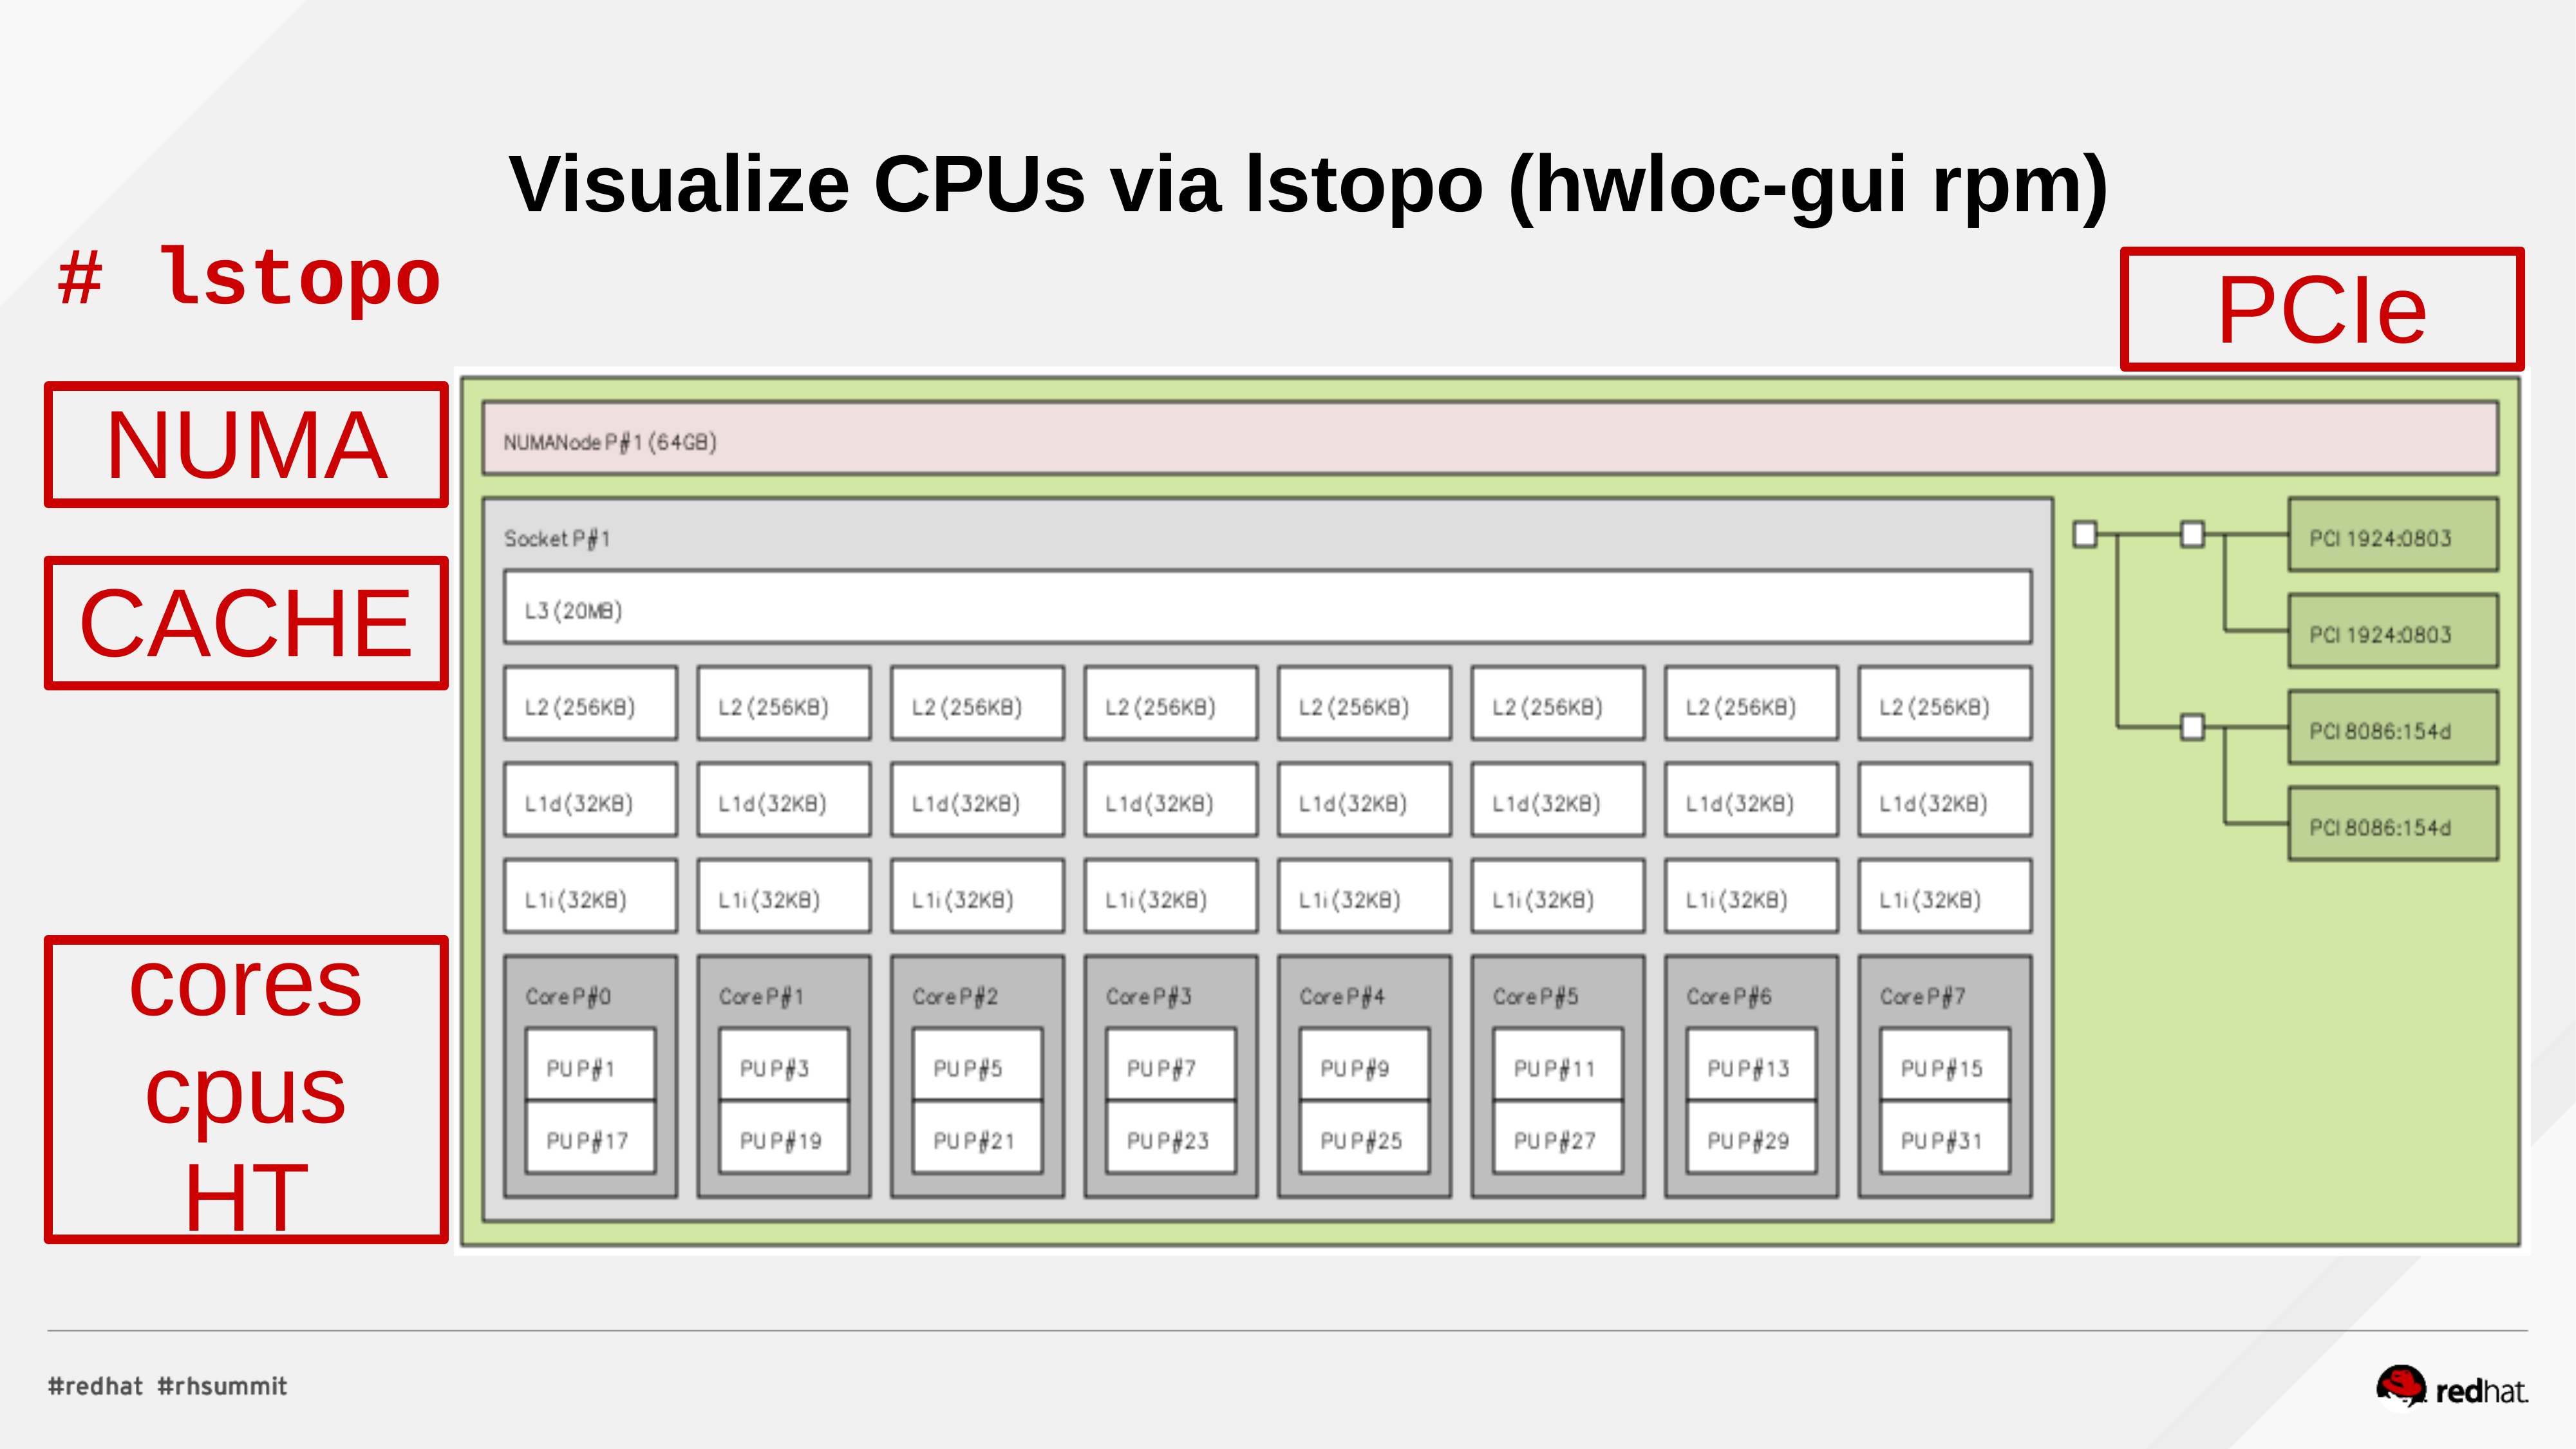

# Visualize CPUs via lstopo (hwloc-gui rpm)
# lstopo
PCIe
NUMA
CACHE
cores
cpus
HT